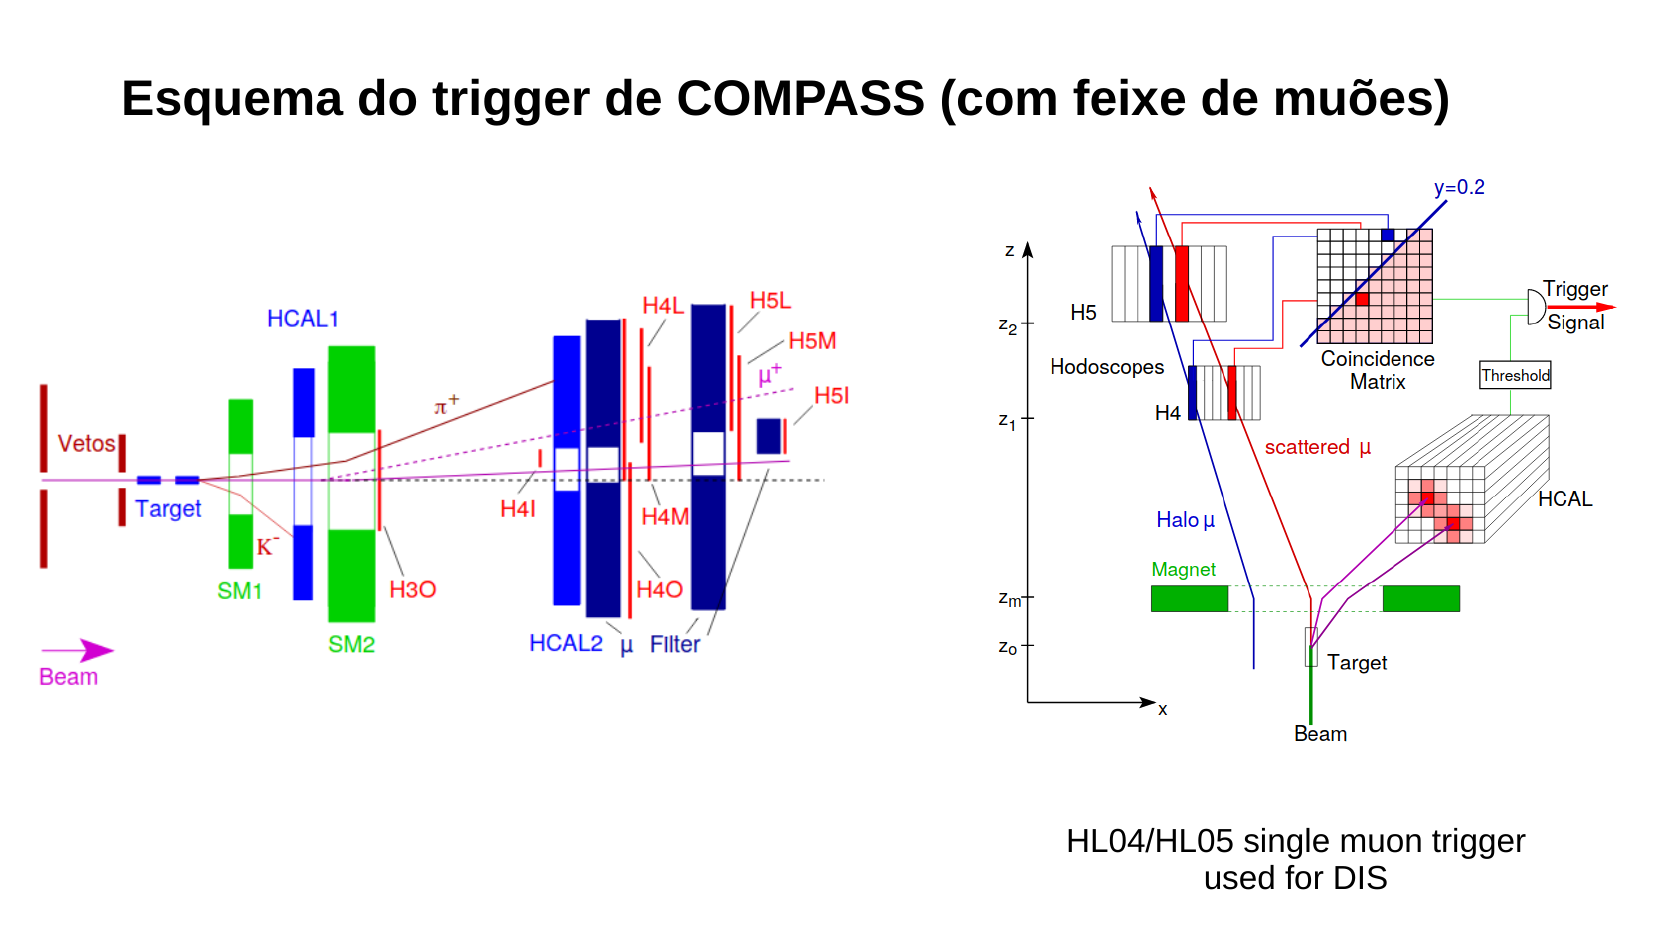

Esquema do trigger de COMPASS (com feixe de muões)
HL04/HL05 single muon trigger
used for DIS